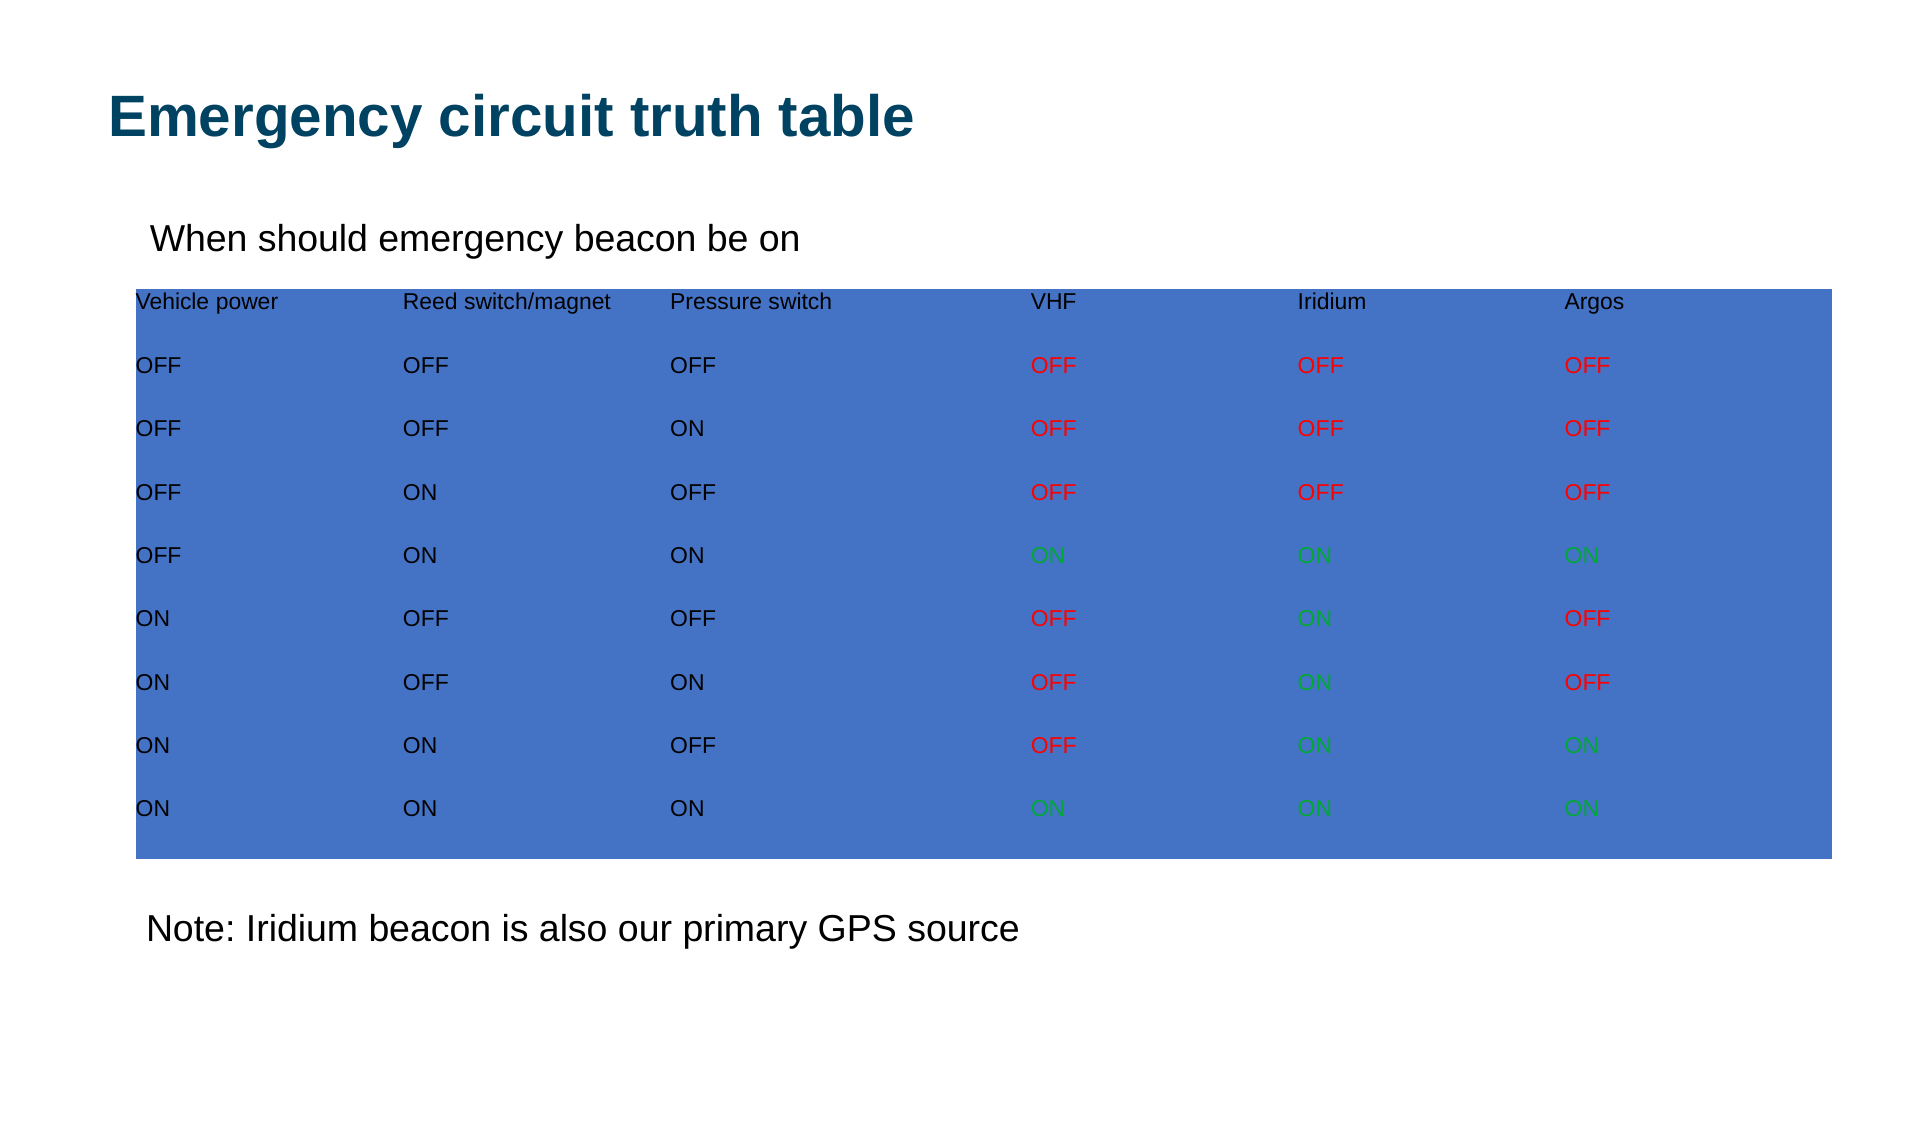

# Emergency circuit truth table
When should emergency beacon be on
| Vehicle power | Reed switch/magnet | Pressure switch | | VHF | Iridium | Argos |
| --- | --- | --- | --- | --- | --- | --- |
| OFF | OFF | OFF | | OFF | OFF | OFF |
| OFF | OFF | ON | | OFF | OFF | OFF |
| OFF | ON | OFF | | OFF | OFF | OFF |
| OFF | ON | ON | | ON | ON | ON |
| ON | OFF | OFF | | OFF | ON | OFF |
| ON | OFF | ON | | OFF | ON | OFF |
| ON | ON | OFF | | OFF | ON | ON |
| ON | ON | ON | | ON | ON | ON |
Note: Iridium beacon is also our primary GPS source